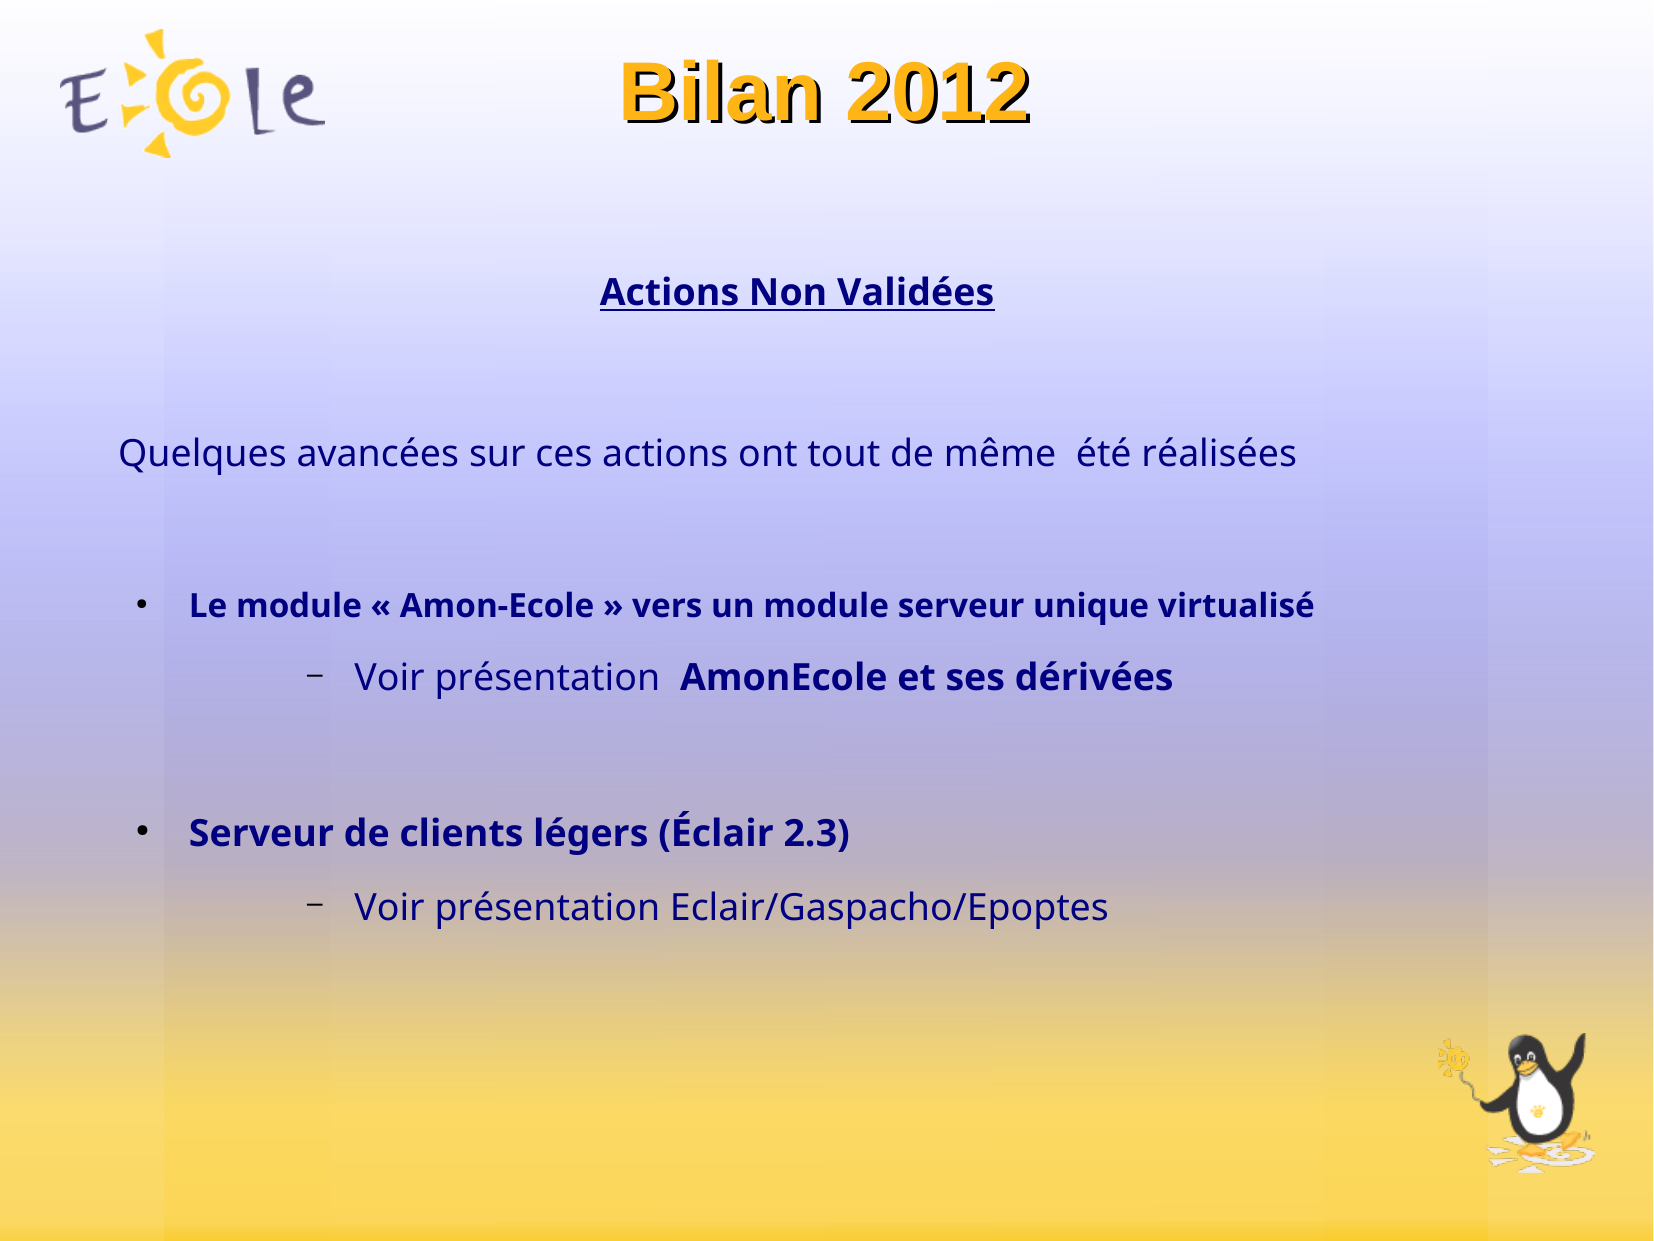

# Bilan 2012
Actions Non Validées
Quelques avancées sur ces actions ont tout de même été réalisées
Le module « Amon-Ecole » vers un module serveur unique virtualisé
Voir présentation AmonEcole et ses dérivées
Serveur de clients légers (Éclair 2.3)
Voir présentation Eclair/Gaspacho/Epoptes